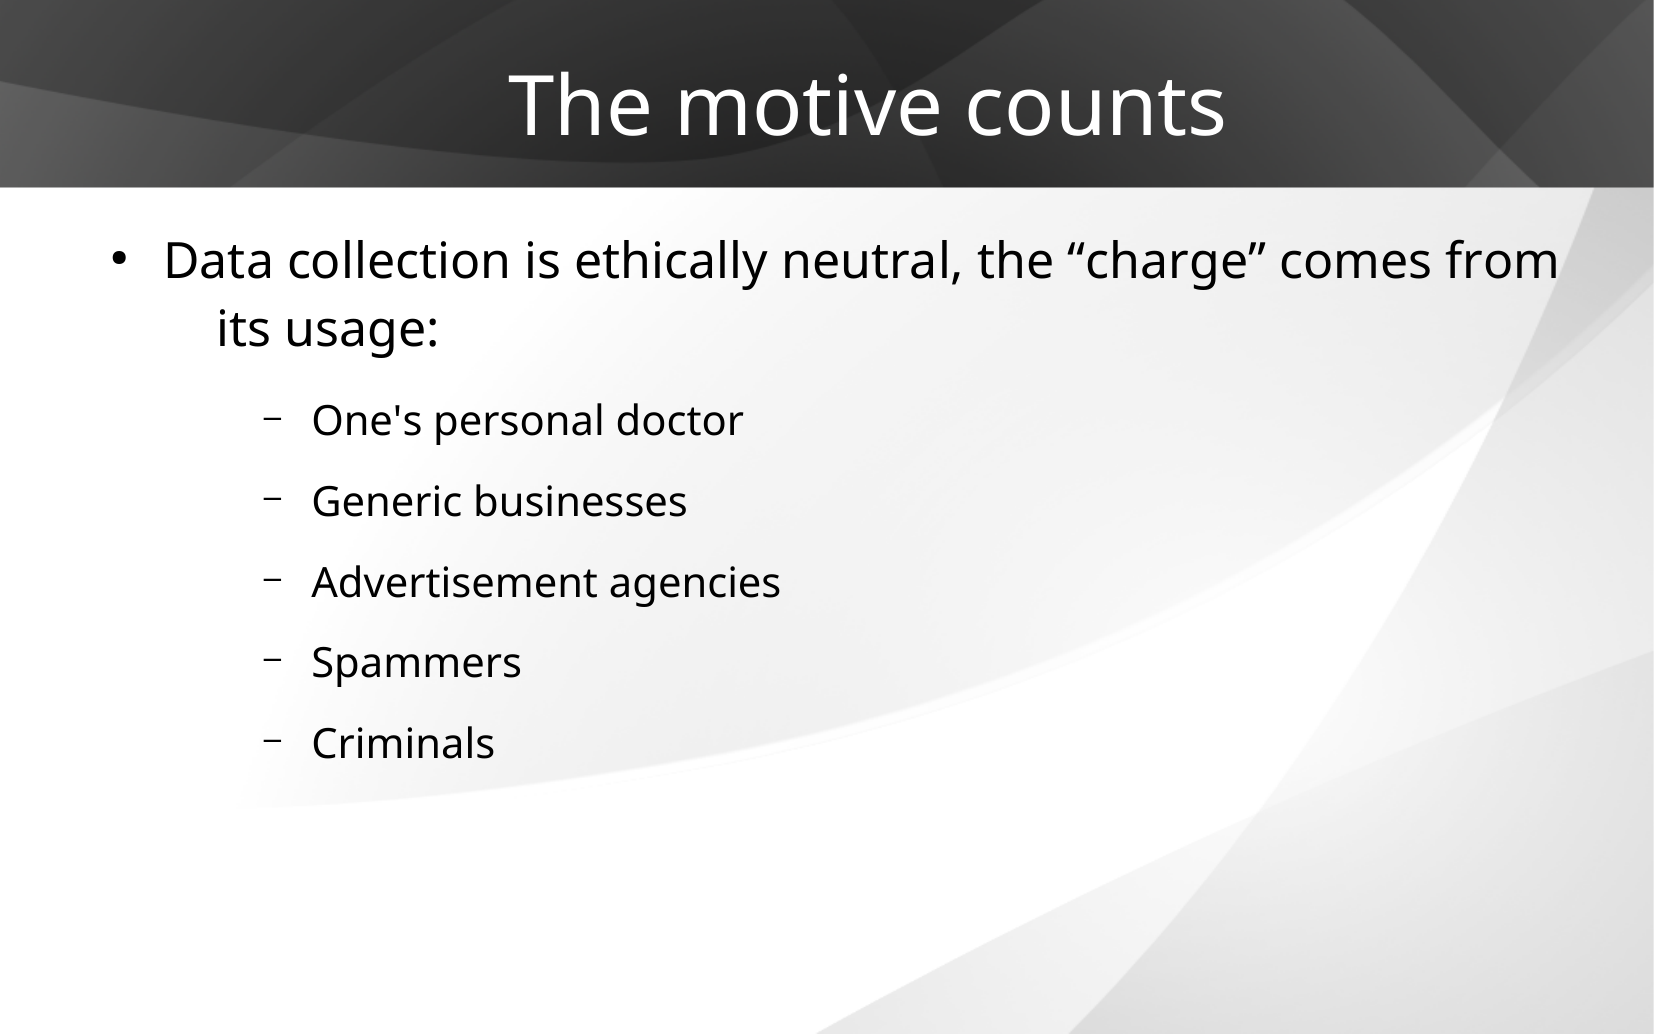

# The motive counts
Data collection is ethically neutral, the “charge” comes from its usage:
One's personal doctor
Generic businesses
Advertisement agencies
Spammers
Criminals